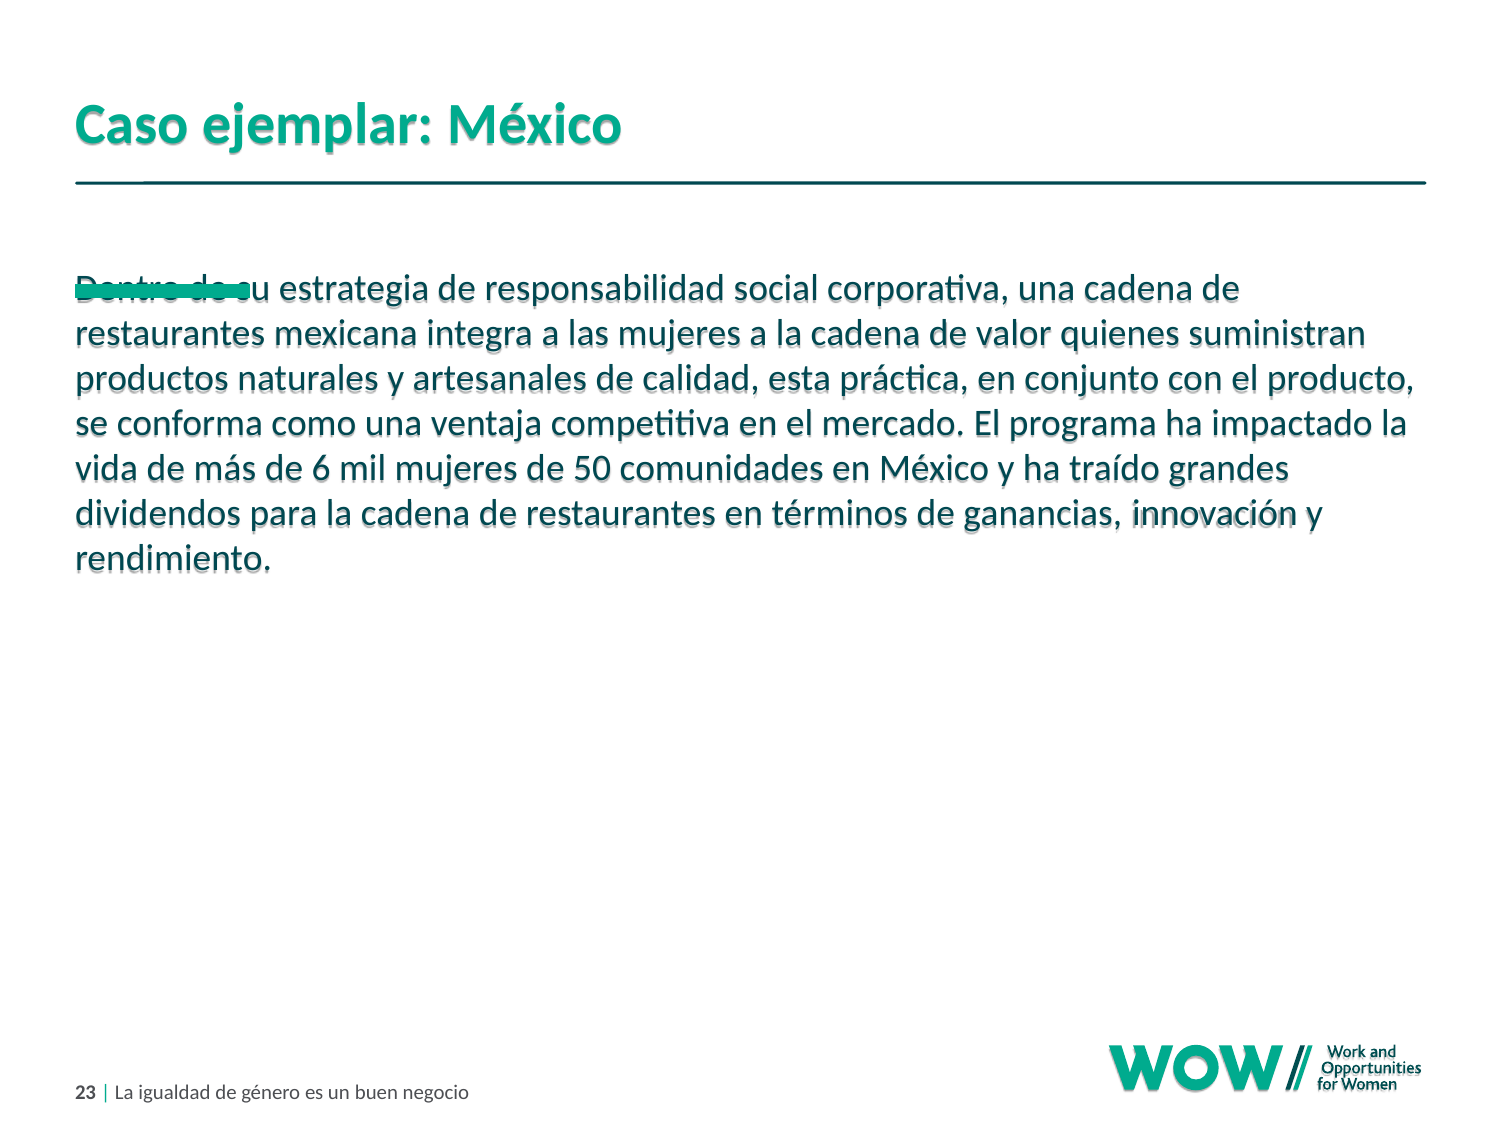

Caso ejemplar: México
# Dentro de su estrategia de responsabilidad social corporativa, una cadena de restaurantes mexicana integra a las mujeres a la cadena de valor quienes suministran productos naturales y artesanales de calidad, esta práctica, en conjunto con el producto, se conforma como una ventaja competitiva en el mercado. El programa ha impactado la vida de más de 6 mil mujeres de 50 comunidades en México y ha traído grandes dividendos para la cadena de restaurantes en términos de ganancias, innovación y rendimiento.
 | La igualdad de género es un buen negocio